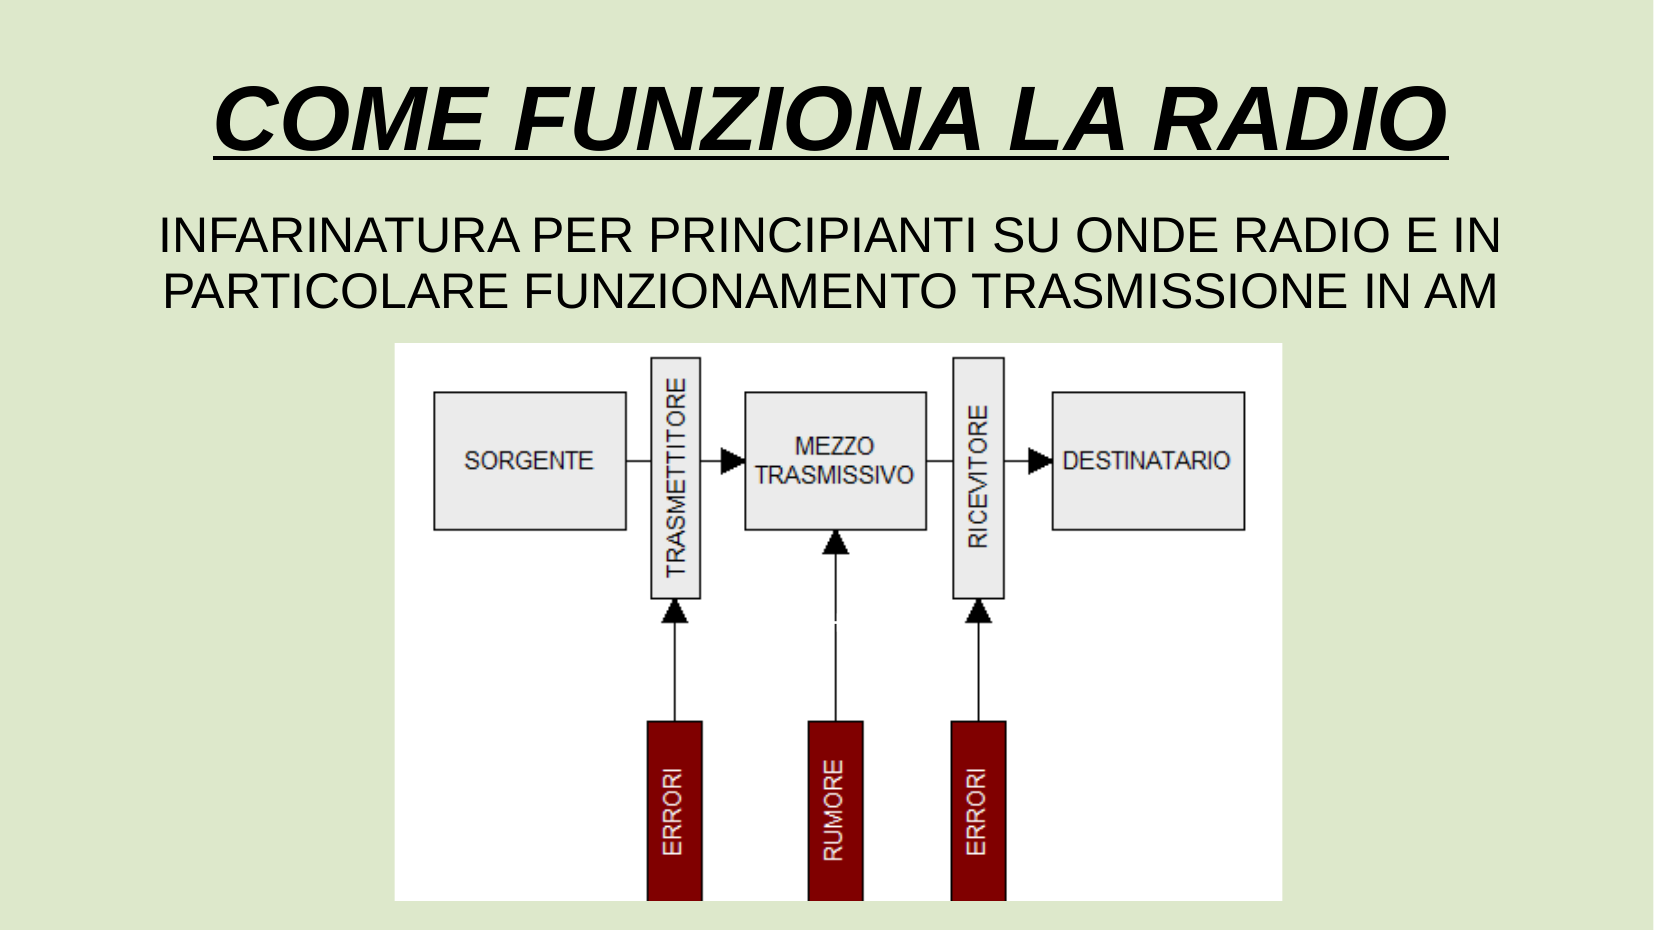

# COME FUNZIONA LA RADIO
INFARINATURA PER PRINCIPIANTI SU ONDE RADIO E IN PARTICOLARE FUNZIONAMENTO TRASMISSIONE IN AM
+